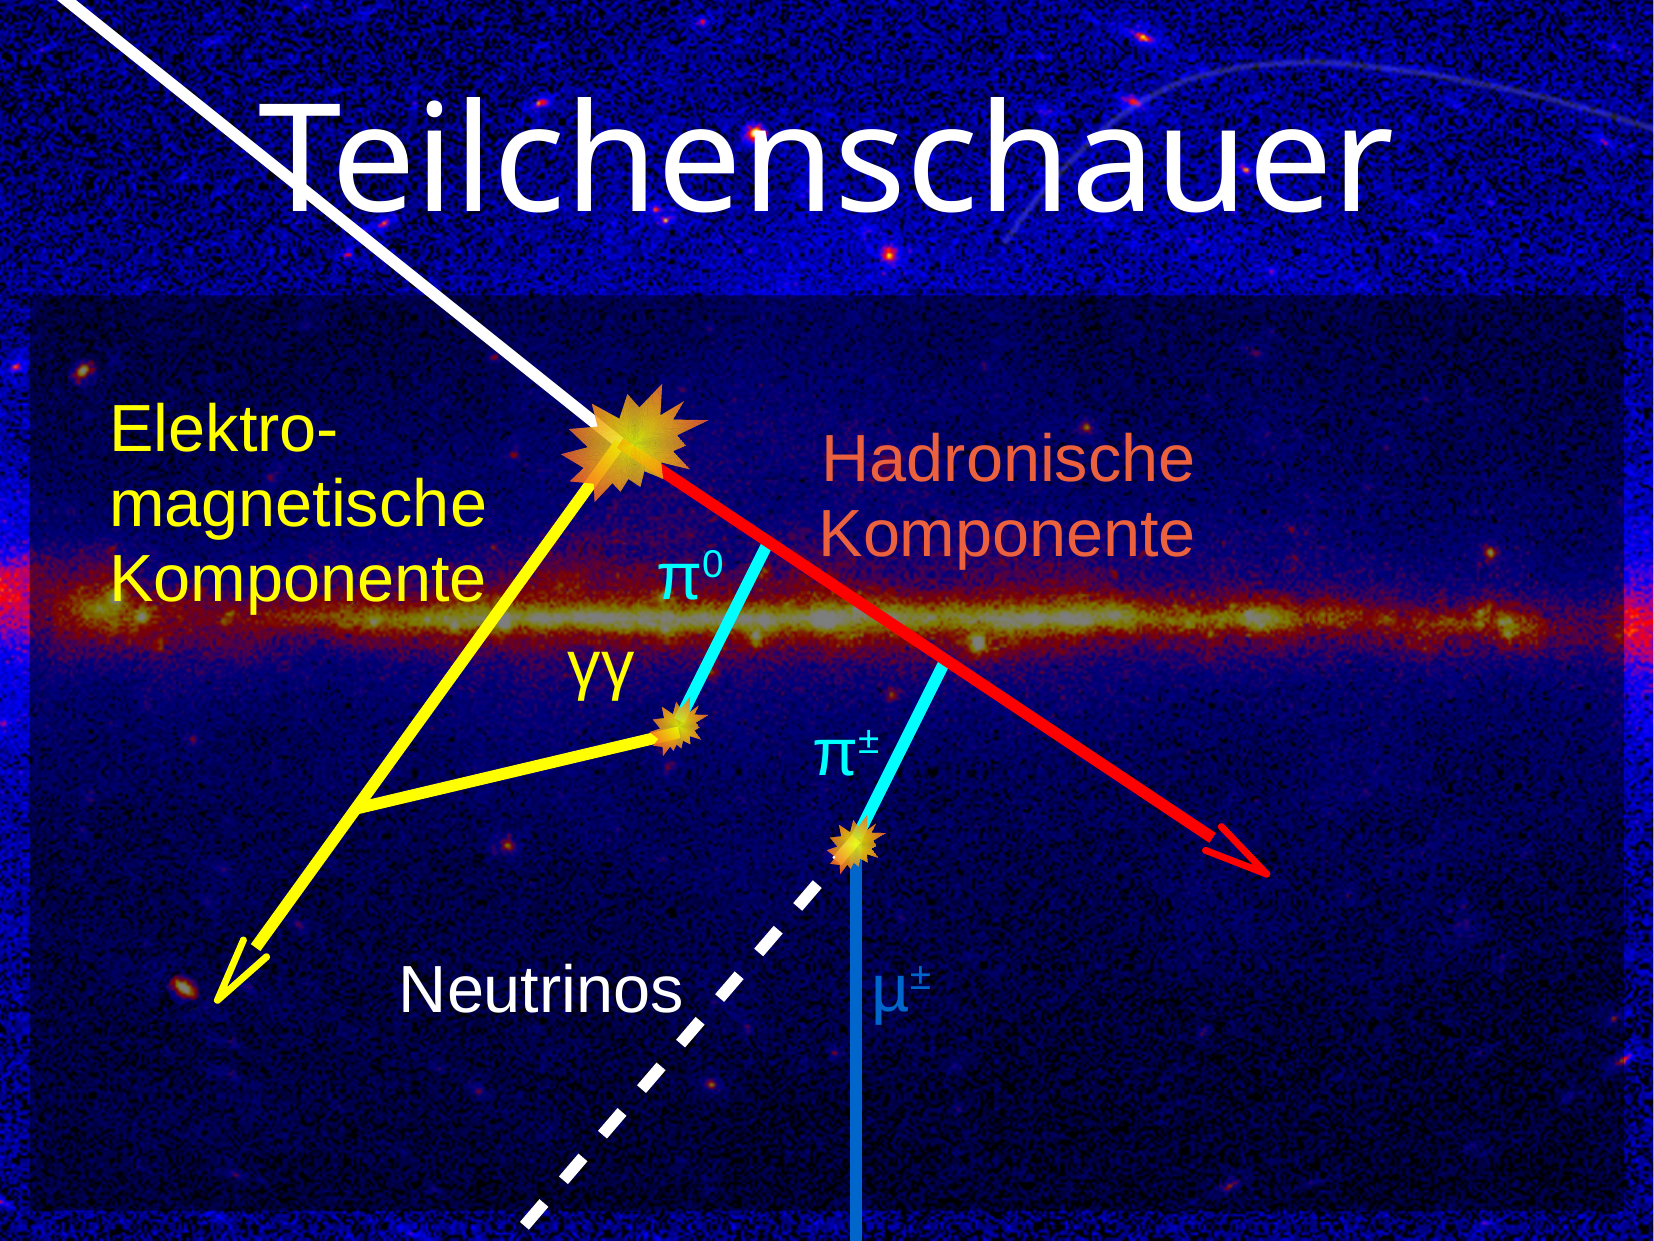

# Teilchenschauer
Elektro-
magnetische
Komponente
Hadronische
Komponente
π0
γγ
π±
µ±
Neutrinos